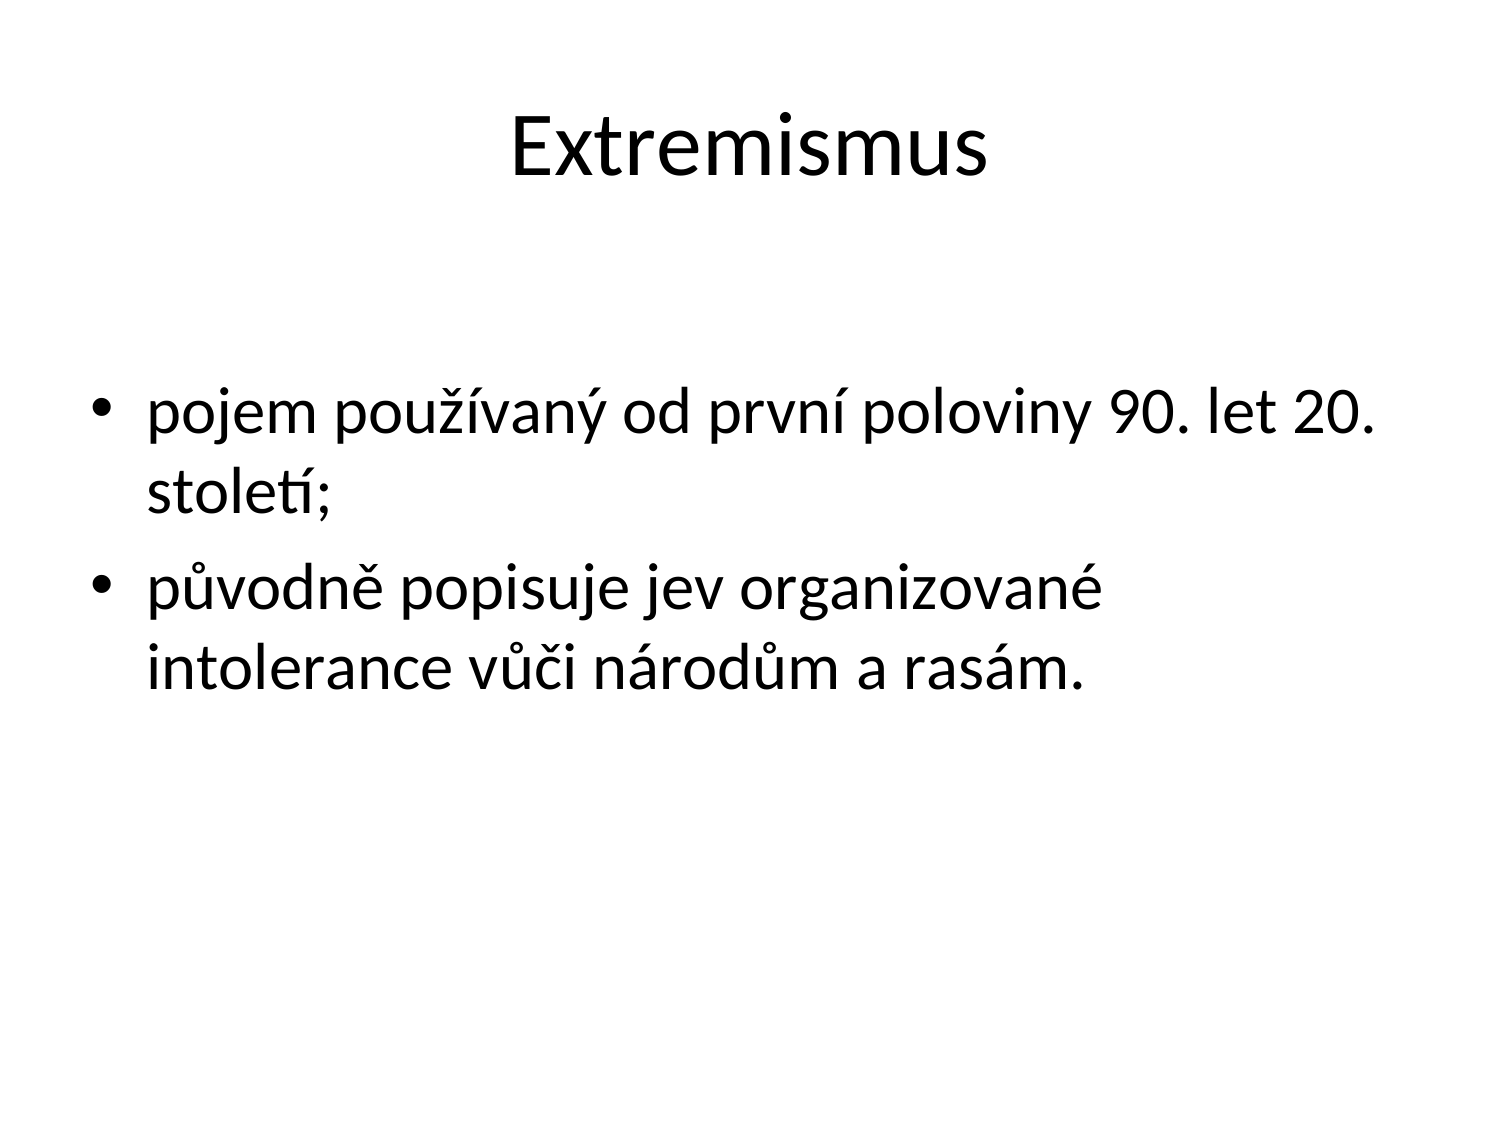

# Extremismus
pojem používaný od první poloviny 90. let 20. století;
původně popisuje jev organizované intolerance vůči národům a rasám.